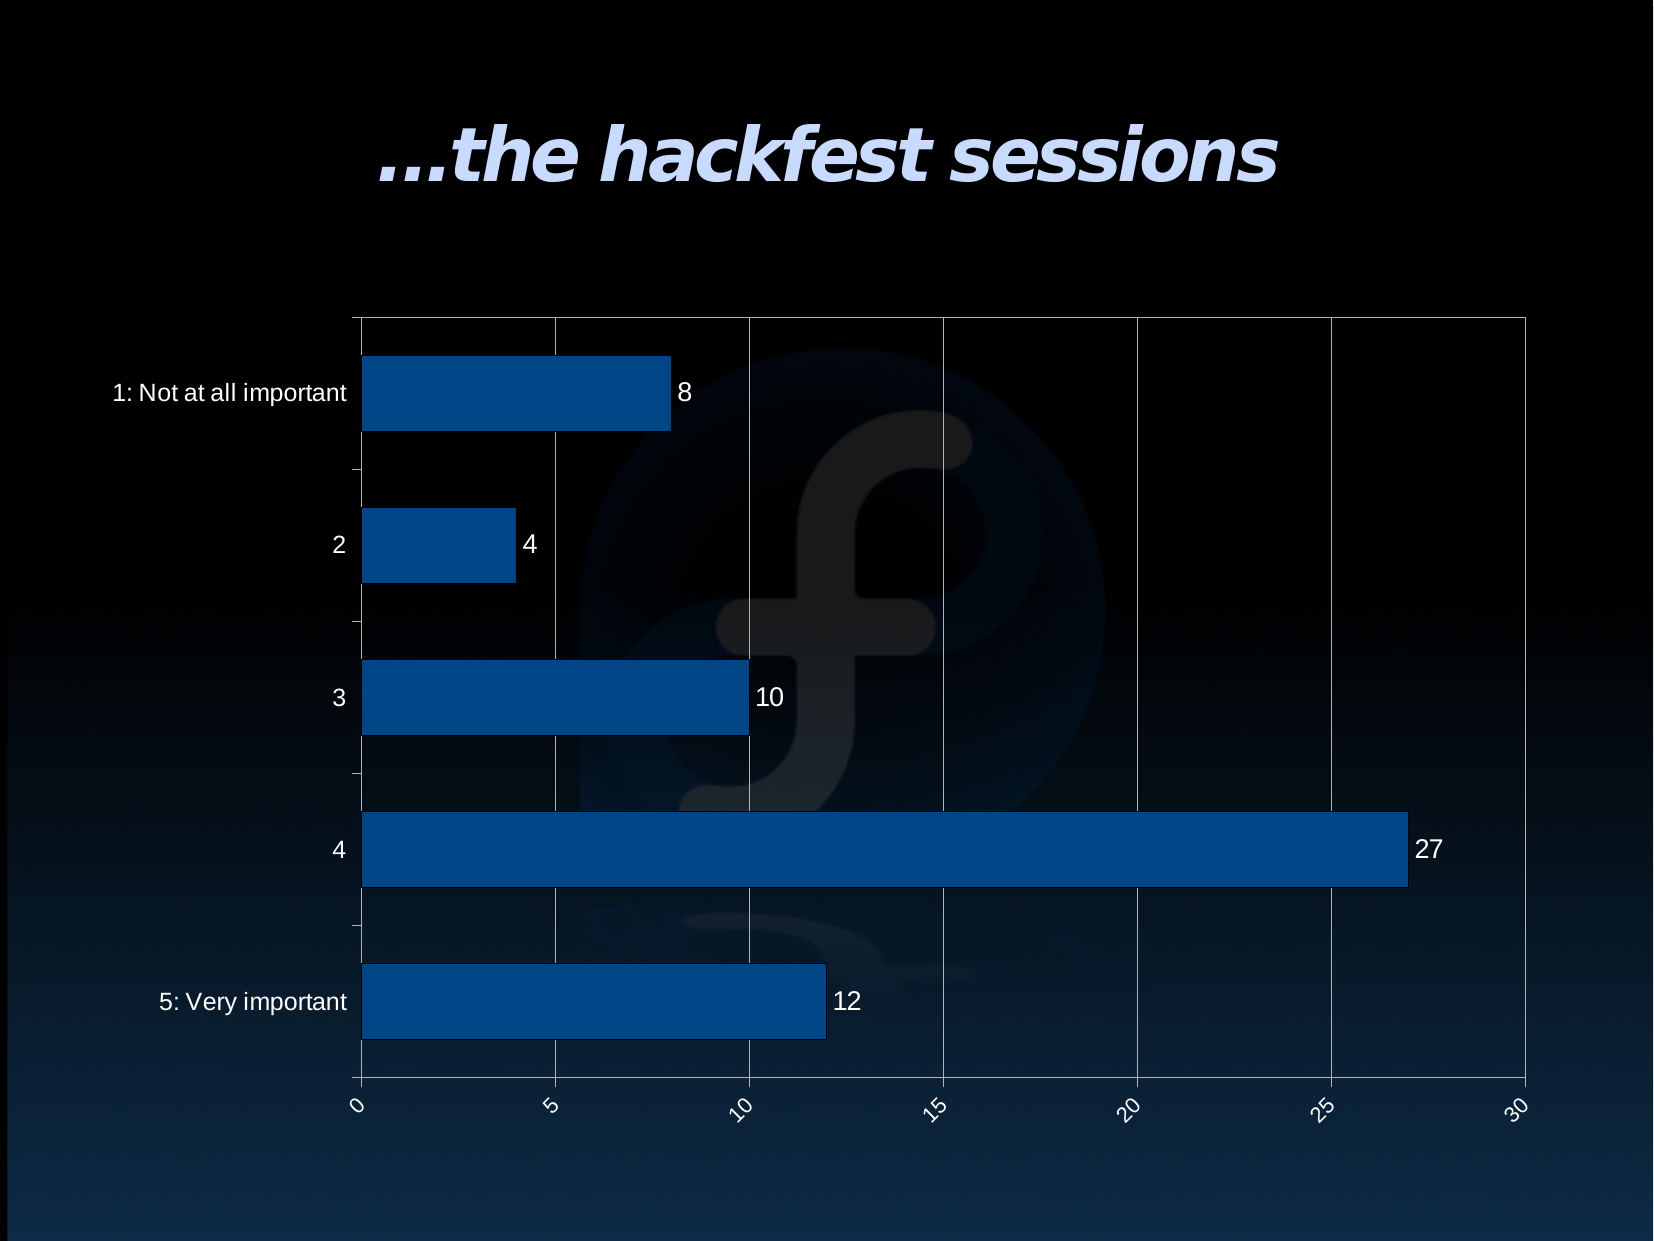

# ...the hackfest sessions
### Chart
| Category | 119 Total Respondents |
|---|---|
| 1: Not at all important | 8.0 |
| 2 | 4.0 |
| 3 | 10.0 |
| 4 | 27.0 |
| 5: Very important | 12.0 |